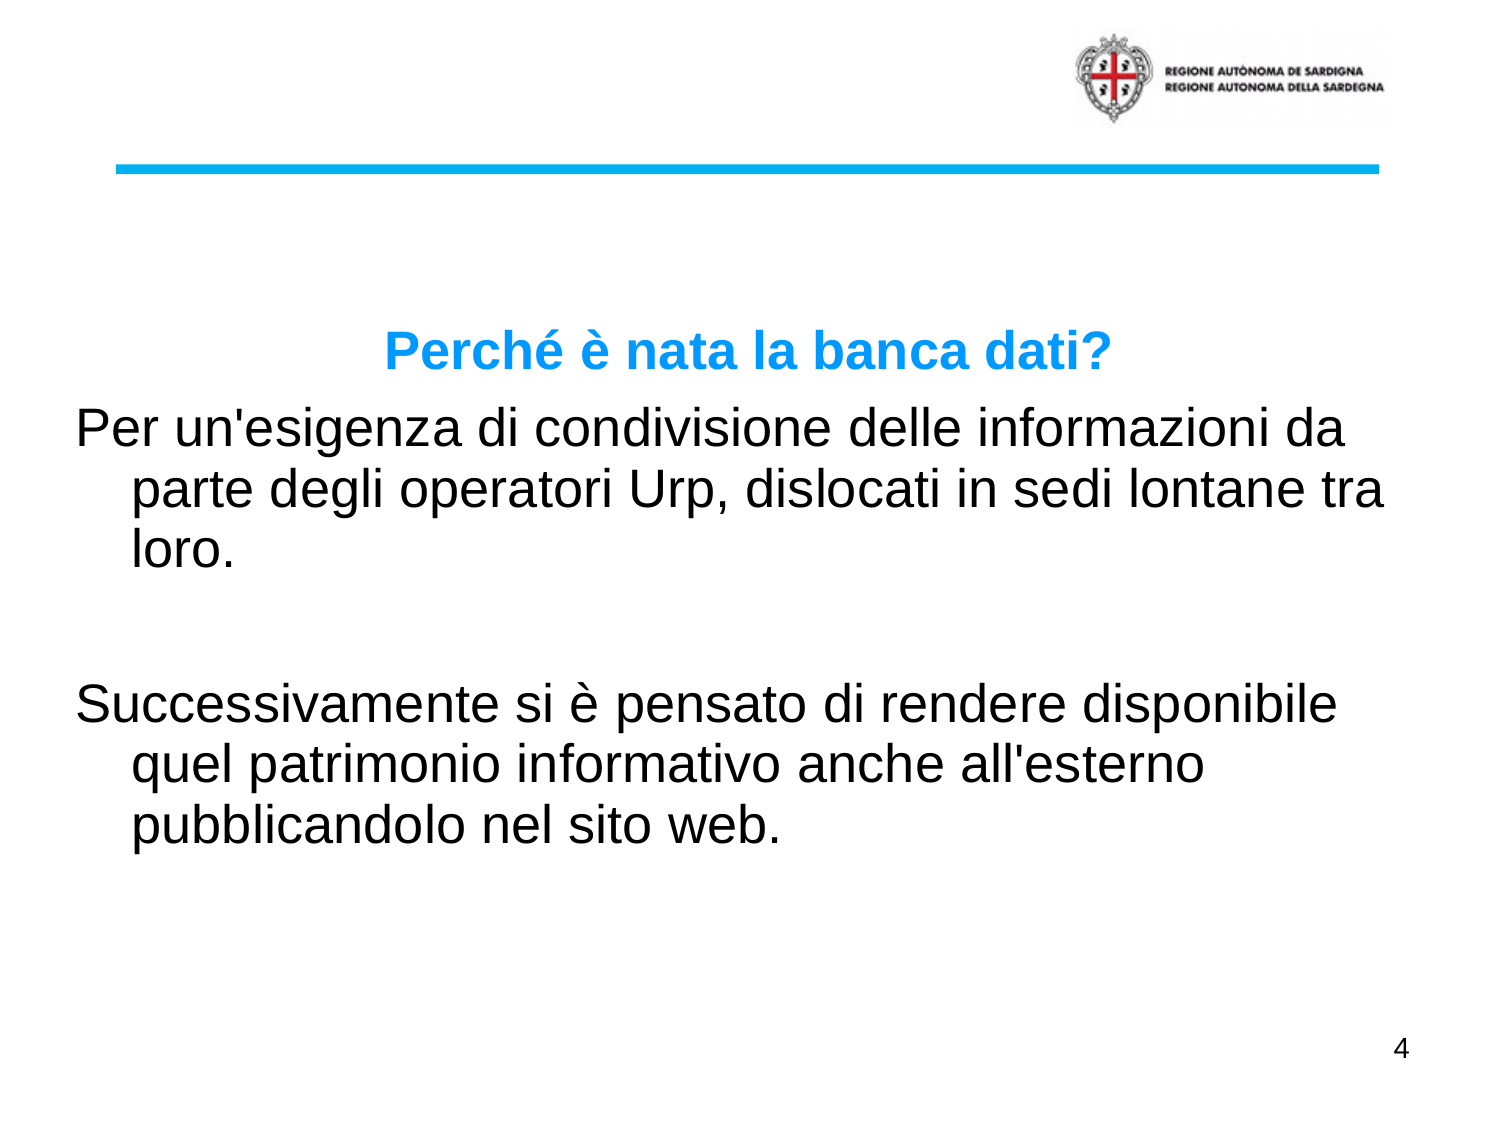

Perché è nata la banca dati?
Per un'esigenza di condivisione delle informazioni da parte degli operatori Urp, dislocati in sedi lontane tra loro.
Successivamente si è pensato di rendere disponibile quel patrimonio informativo anche all'esterno pubblicandolo nel sito web.
4